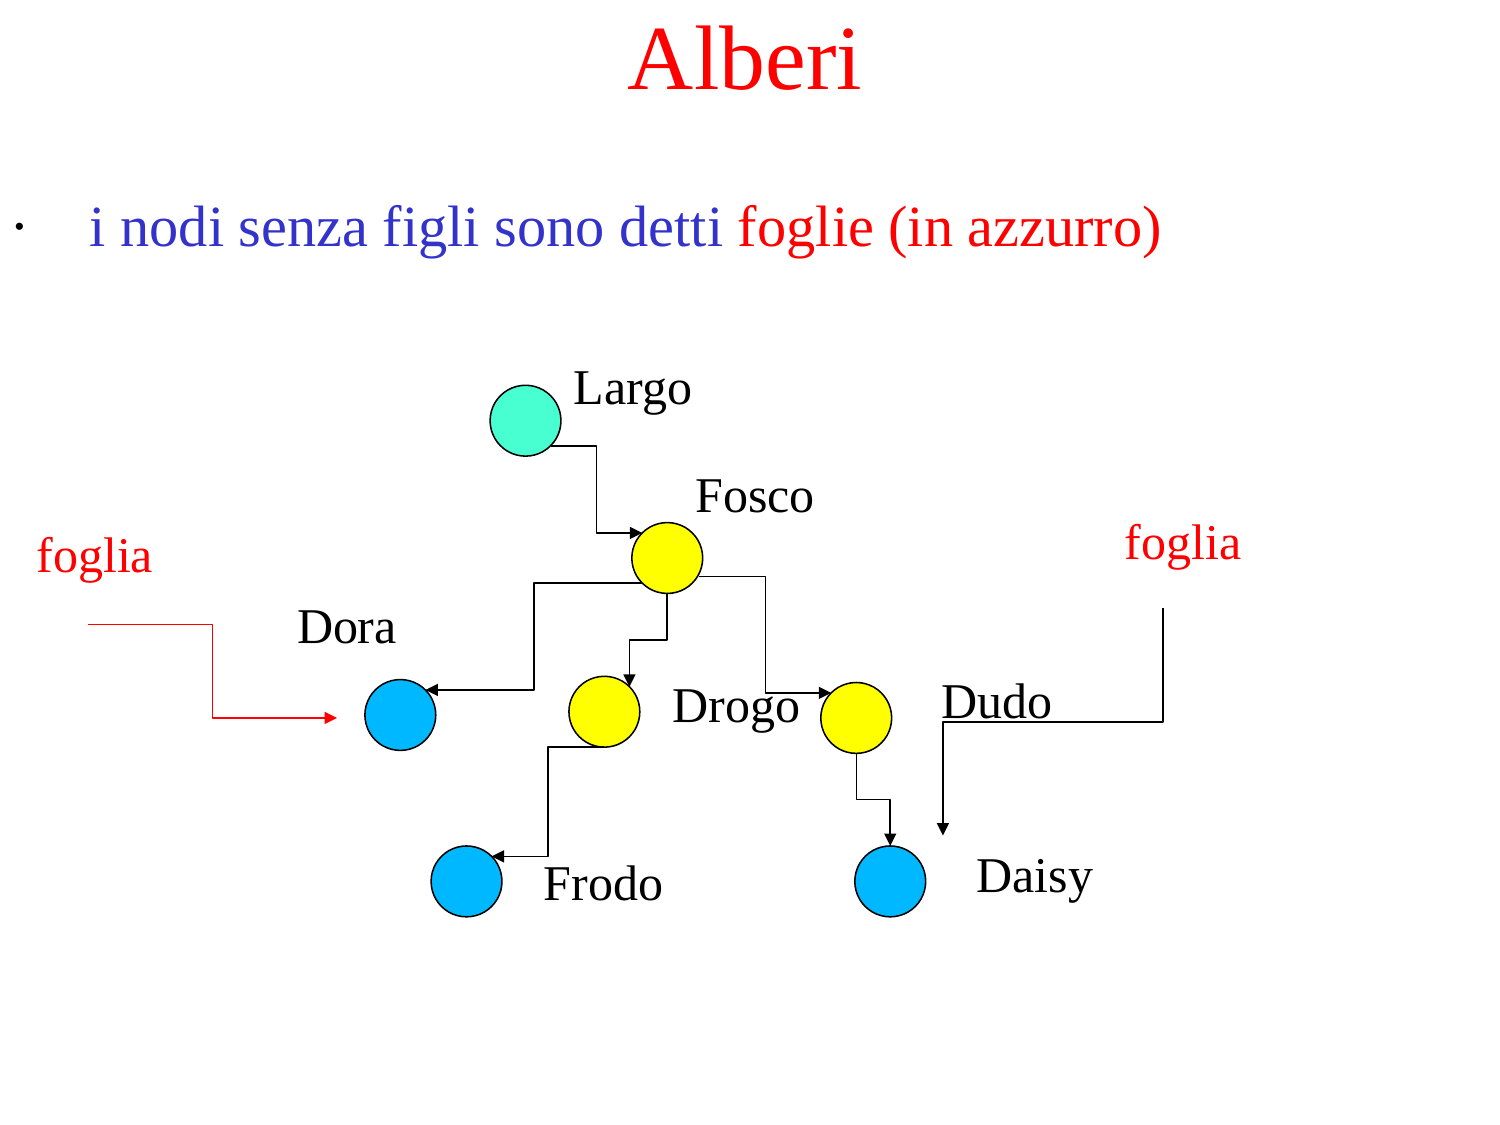

# Alberi
i nodi senza figli sono detti foglie (in azzurro)
Largo
Fosco
foglia
foglia
Dora
Dudo
Drogo
Daisy
Frodo